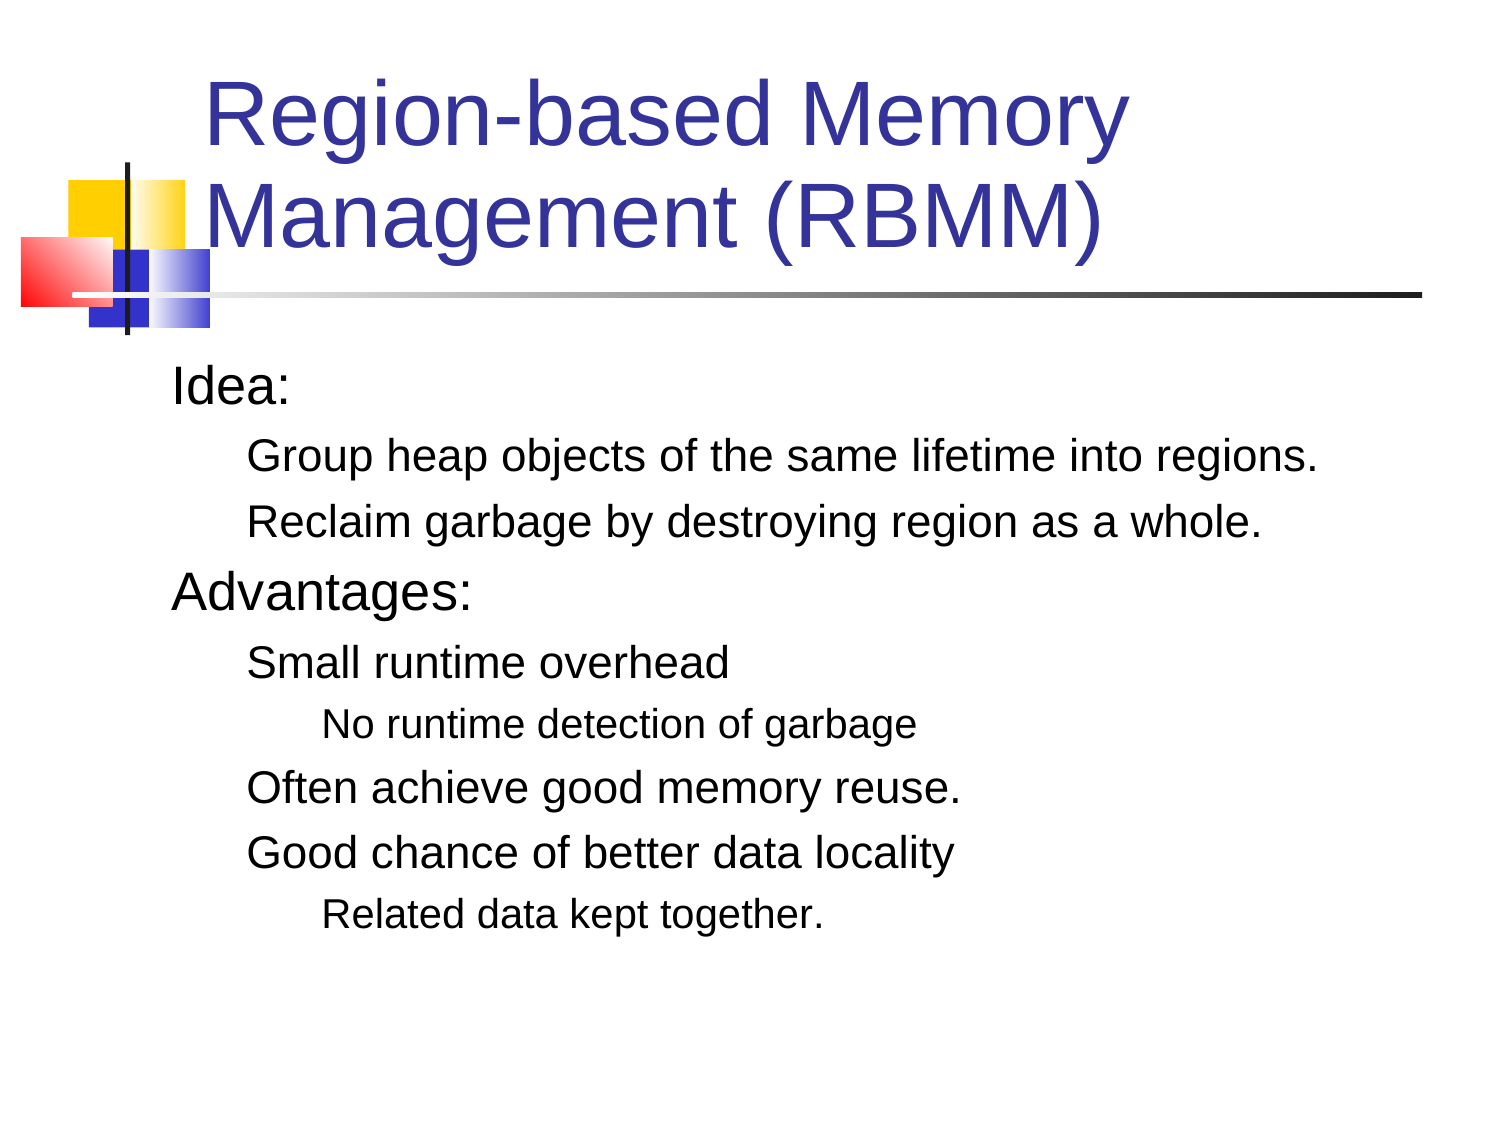

# Region-based Memory Management (RBMM)
Idea:
Group heap objects of the same lifetime into regions.
Reclaim garbage by destroying region as a whole.
Advantages:
Small runtime overhead
No runtime detection of garbage
Often achieve good memory reuse.
Good chance of better data locality
Related data kept together.